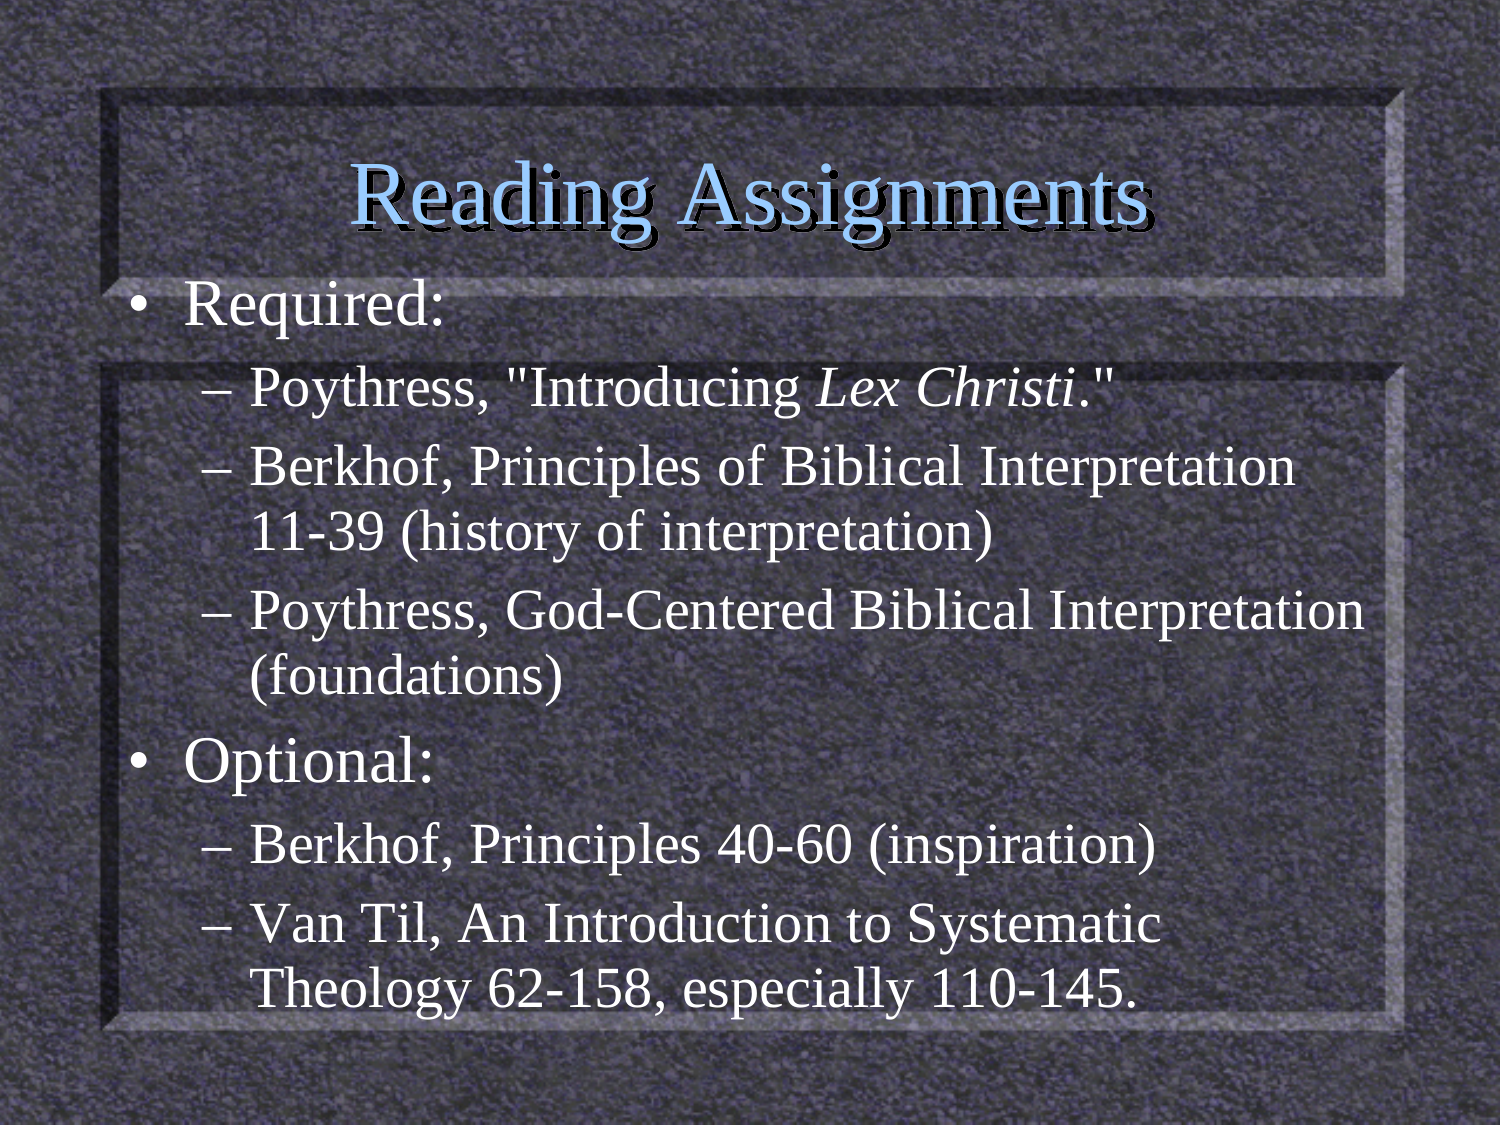

# Reading Assignments
Required:
Poythress, "Introducing Lex Christi."
Berkhof, Principles of Biblical Interpretation 11-39 (history of interpretation)
Poythress, God-Centered Biblical Interpretation (foundations)
Optional:
Berkhof, Principles 40-60 (inspiration)
Van Til, An Introduction to Systematic Theology 62-158, especially 110-145.